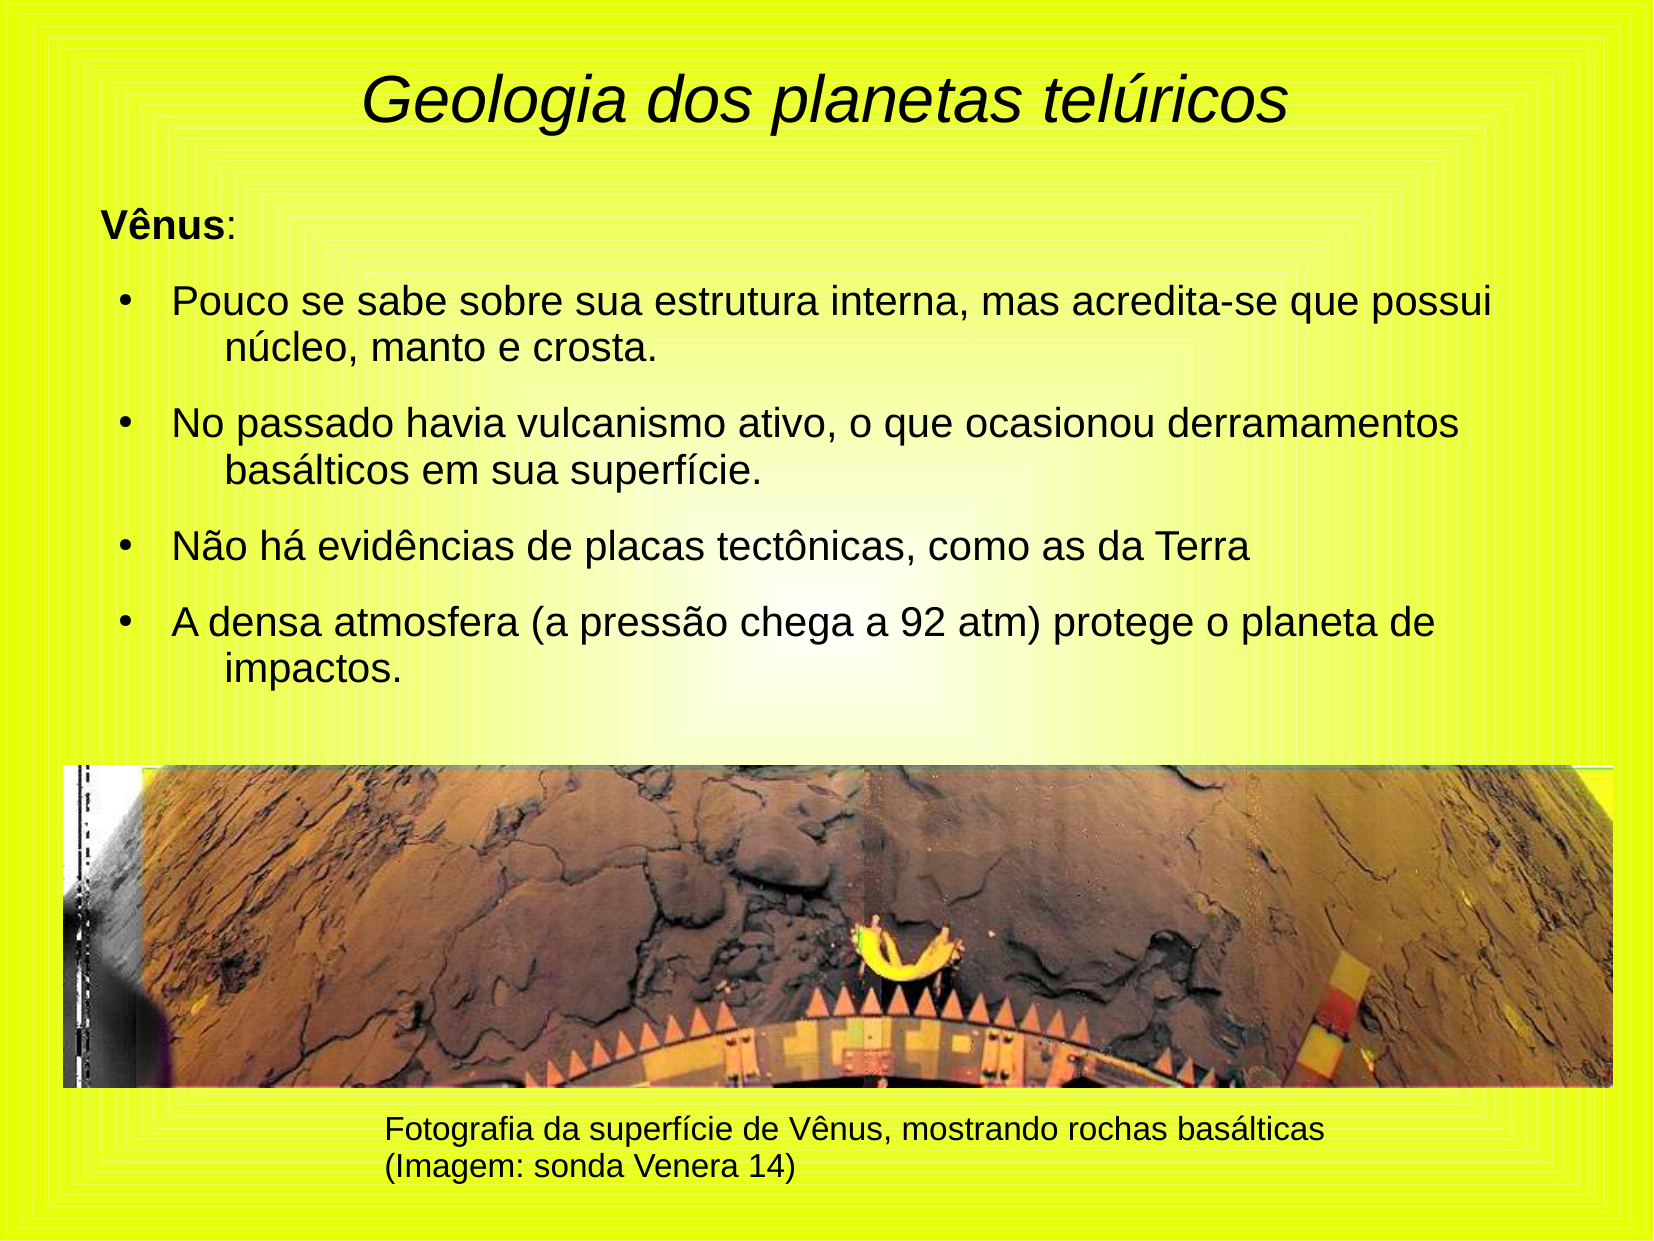

# Geologia dos planetas telúricos
Vênus:
Pouco se sabe sobre sua estrutura interna, mas acredita-se que possui núcleo, manto e crosta.
No passado havia vulcanismo ativo, o que ocasionou derramamentos basálticos em sua superfície.
Não há evidências de placas tectônicas, como as da Terra
A densa atmosfera (a pressão chega a 92 atm) protege o planeta de impactos.
Fotografia da superfície de Vênus, mostrando rochas basálticas
(Imagem: sonda Venera 14)
Fotografia da superfície de Vênus, mostrando rochas basálticas
(Imagem: sonda Venera 14)